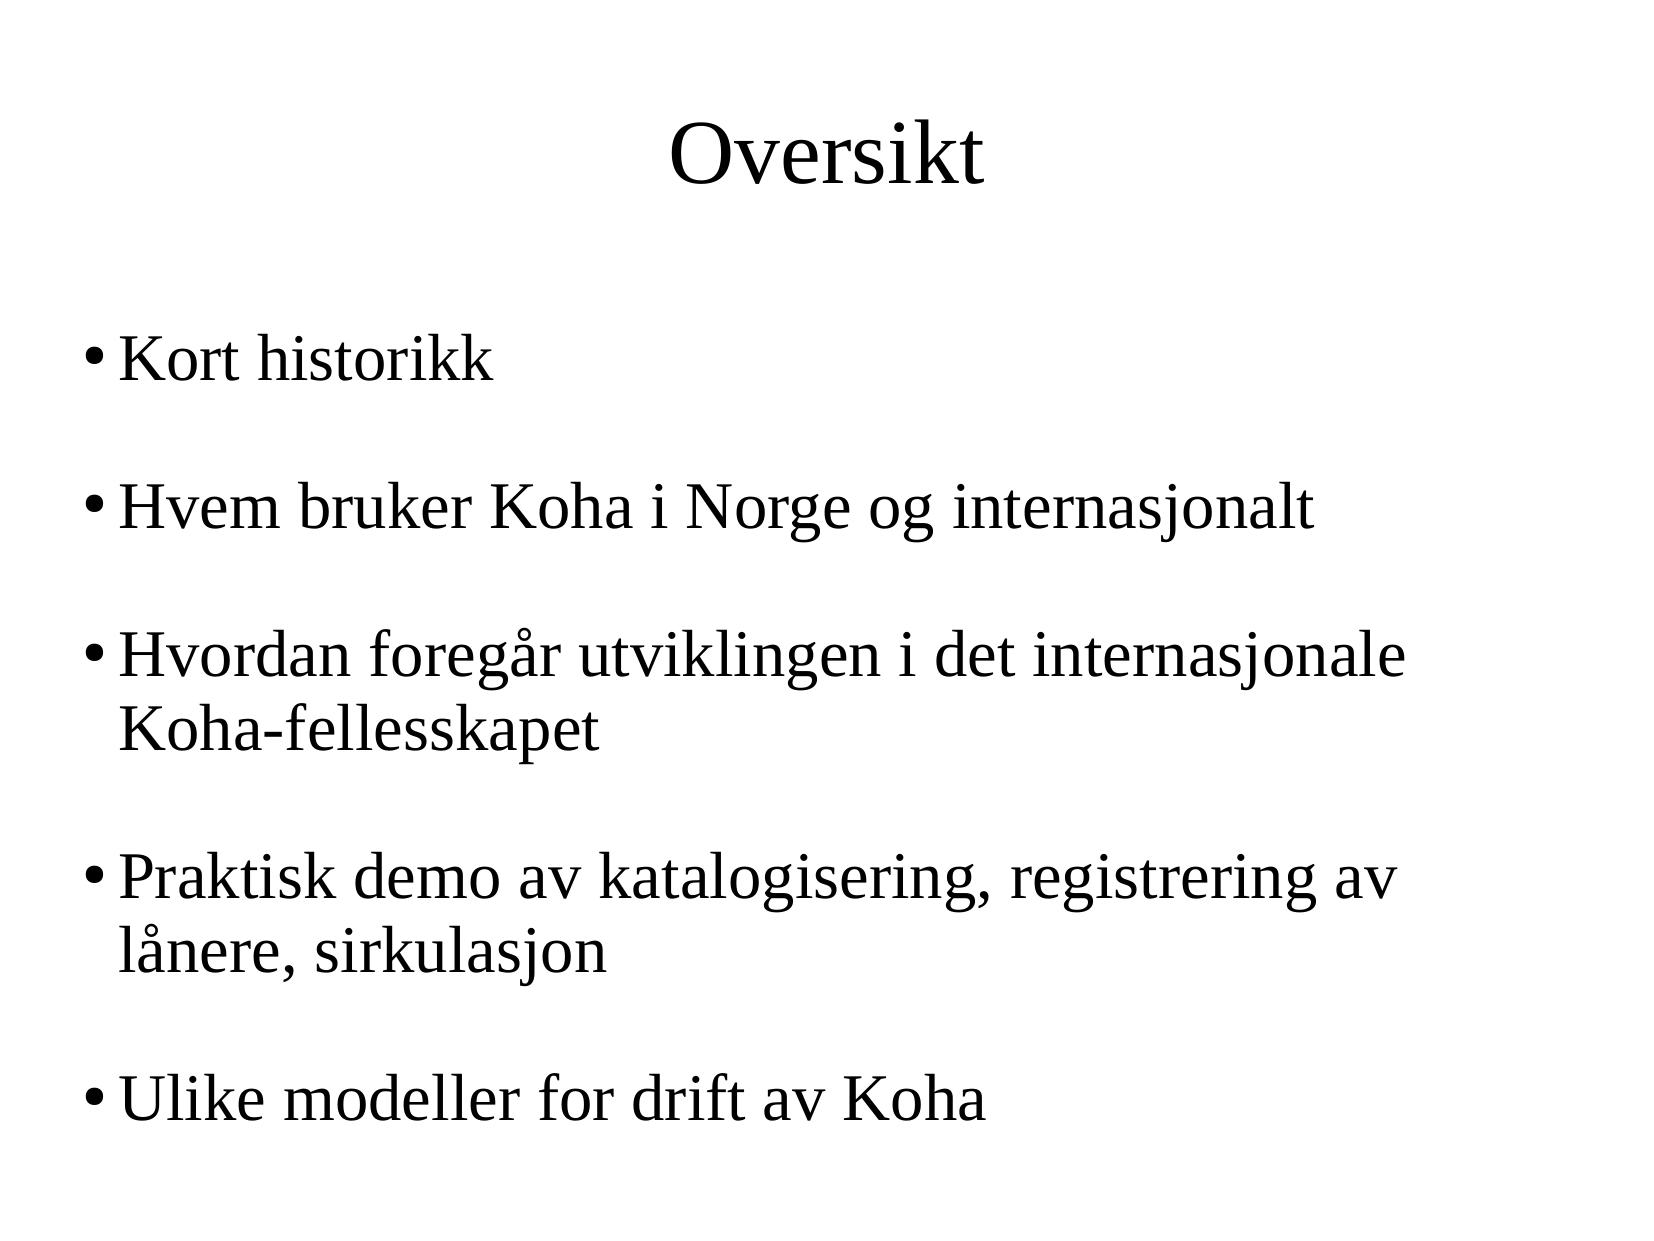

Oversikt
# Kort historikk
Hvem bruker Koha i Norge og internasjonalt
Hvordan foregår utviklingen i det internasjonale Koha-fellesskapet
Praktisk demo av katalogisering, registrering av lånere, sirkulasjon
Ulike modeller for drift av Koha